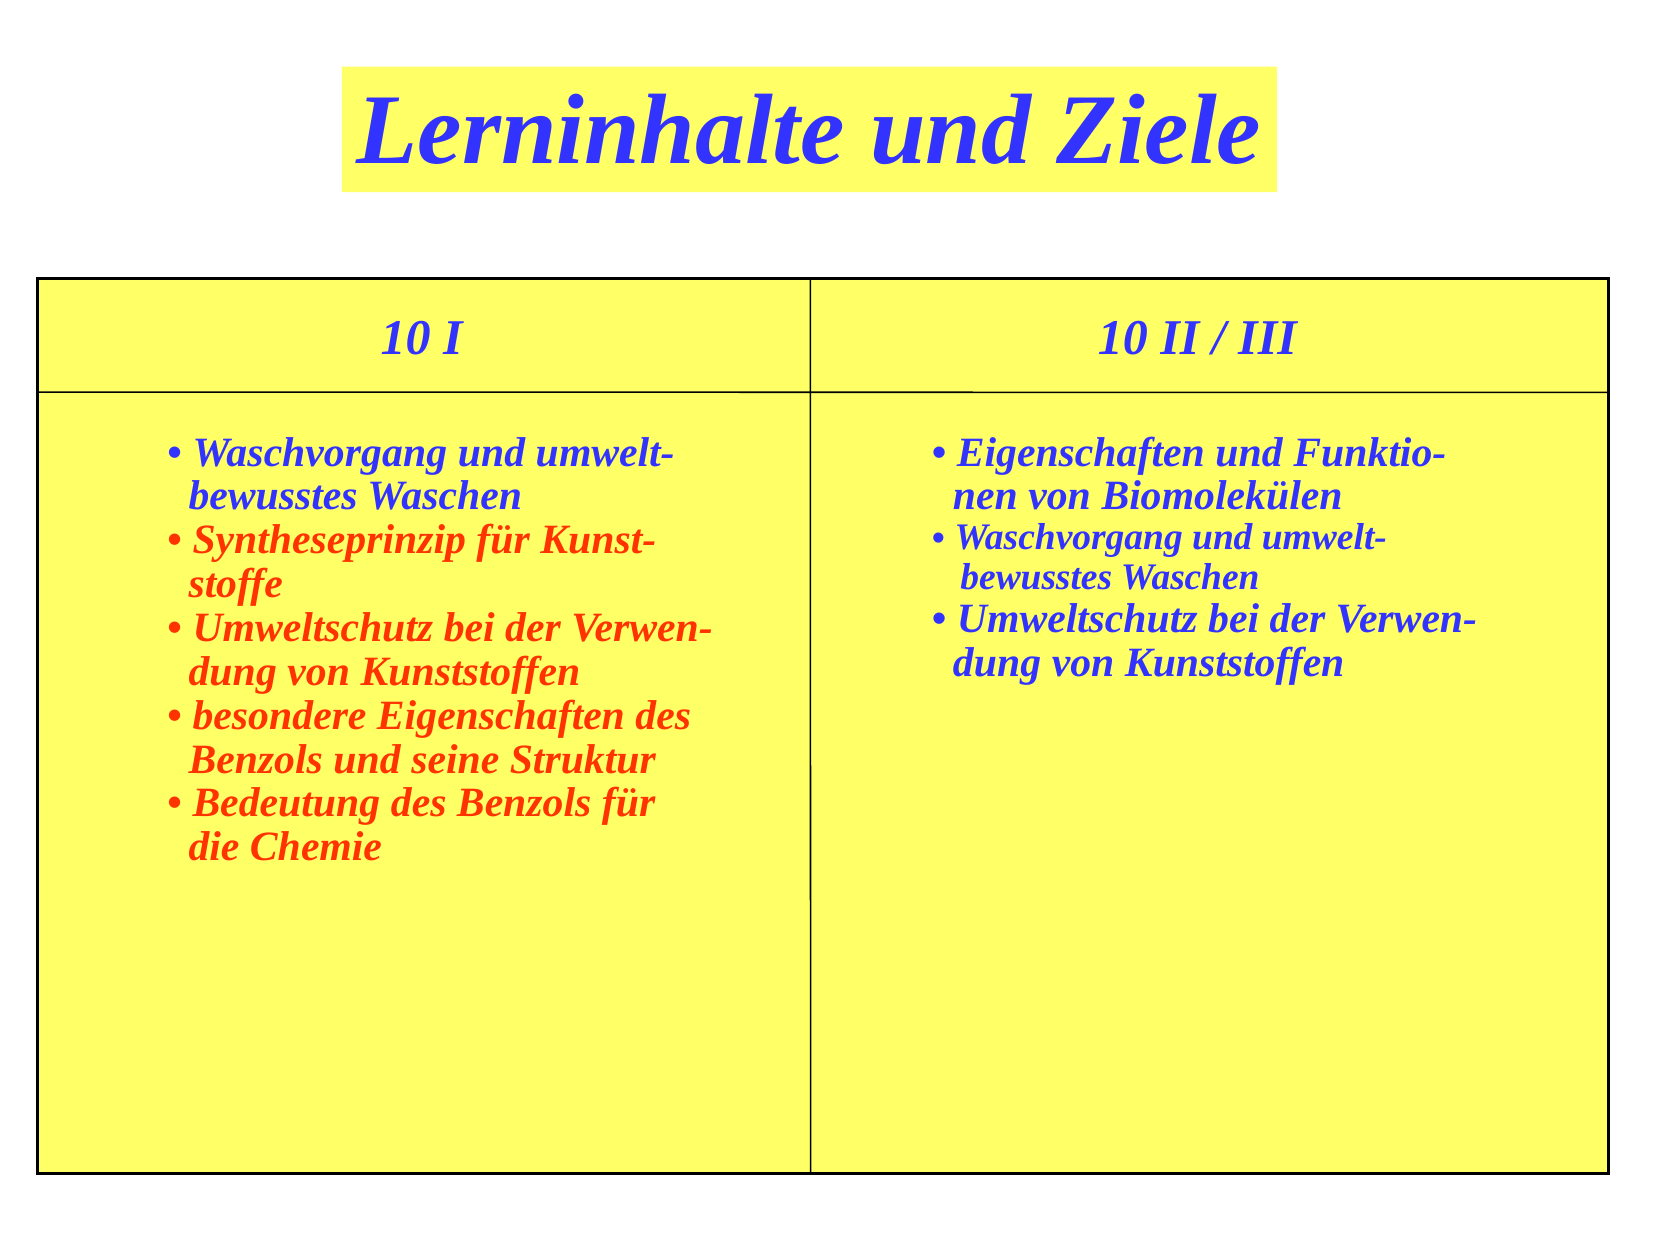

Lerninhalte und Ziele
10 I
10 II / III
 Waschvorgang und umwelt-
 bewusstes Waschen
 Syntheseprinzip für Kunst-
 stoffe
 Umweltschutz bei der Verwen-
 dung von Kunststoffen
 besondere Eigenschaften des
 Benzols und seine Struktur
 Bedeutung des Benzols für
 die Chemie
 Eigenschaften und Funktio-
 nen von Biomolekülen
 Waschvorgang und umwelt-
 bewusstes Waschen
 Umweltschutz bei der Verwen-
 dung von Kunststoffen